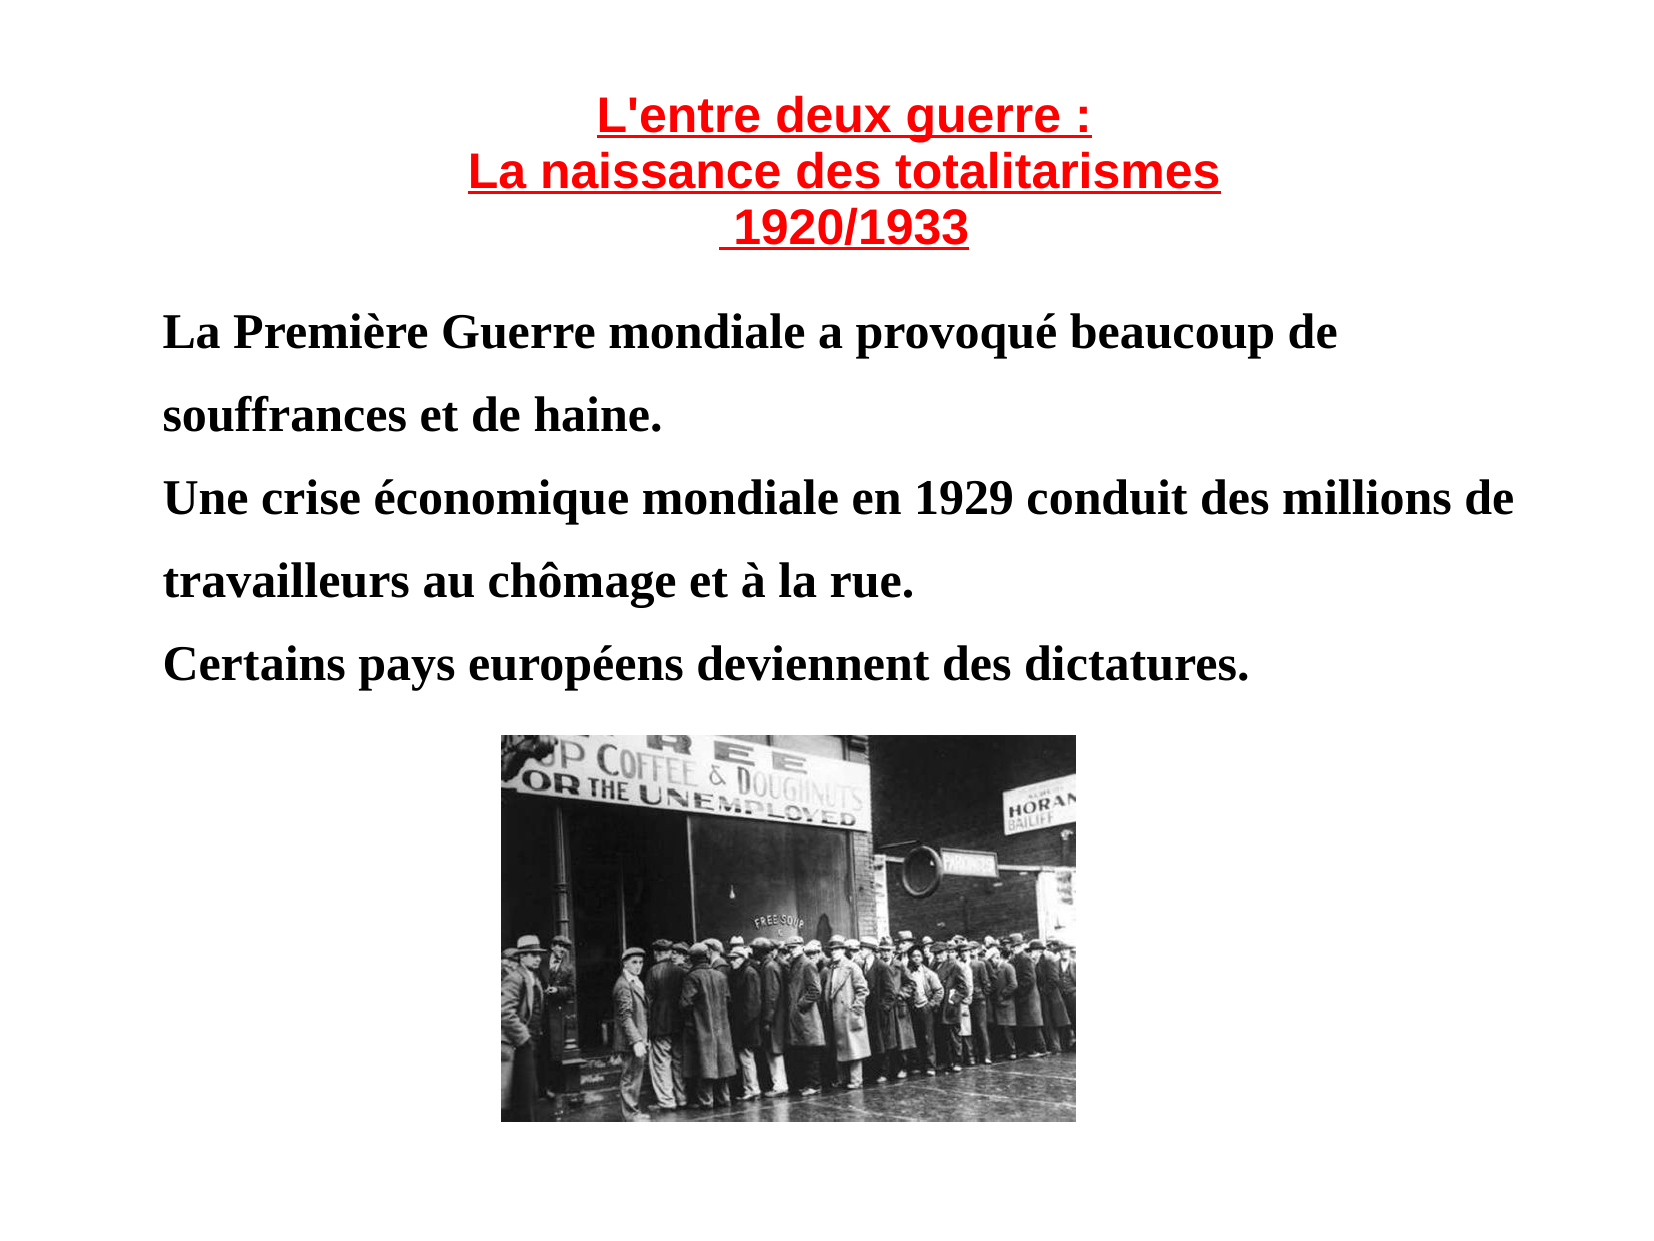

L'entre deux guerre :
La naissance des totalitarismes 1920/1933
La Première Guerre mondiale a provoqué beaucoup de souffrances et de haine.
Une crise économique mondiale en 1929 conduit des millions de travailleurs au chômage et à la rue.
Certains pays européens deviennent des dictatures.